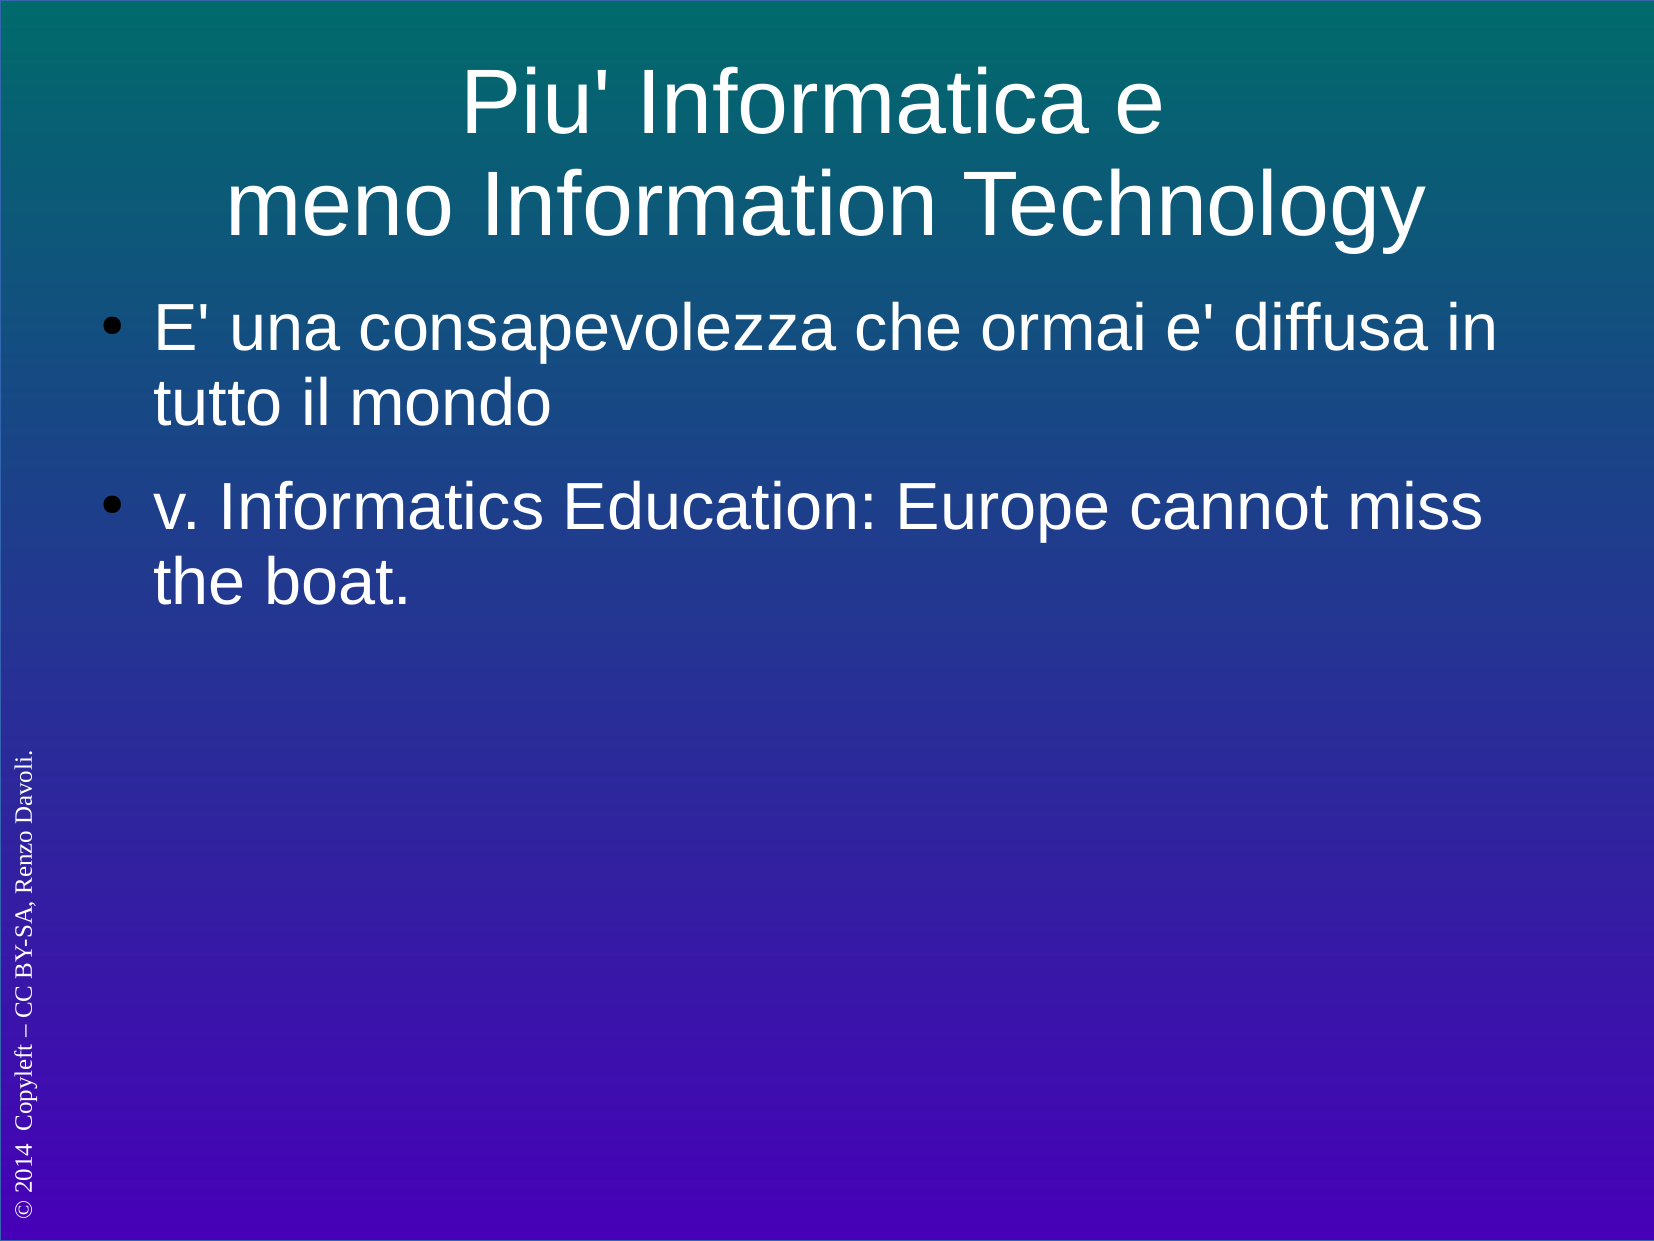

# Piu' Informatica e meno Information Technology
E' una consapevolezza che ormai e' diffusa in tutto il mondo
v. Informatics Education: Europe cannot miss the boat.